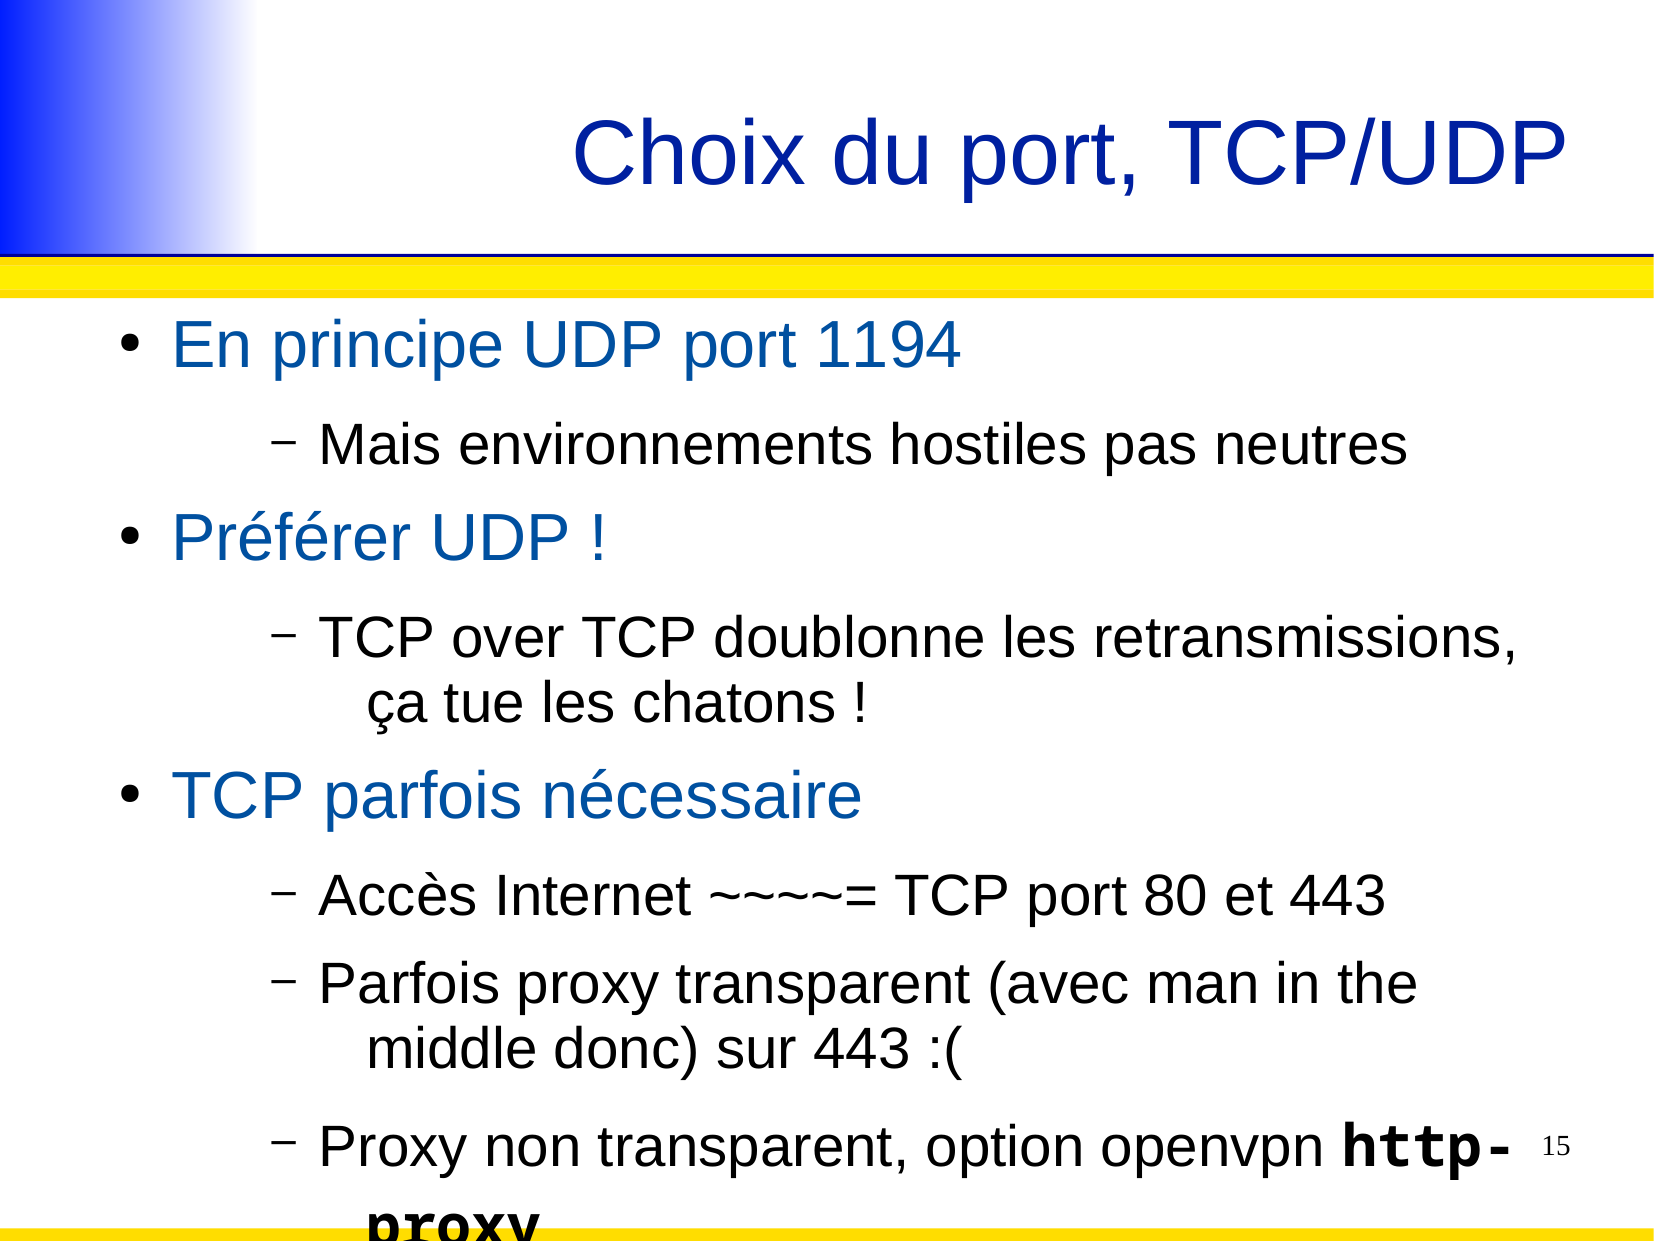

# Choix du port, TCP/UDP
En principe UDP port 1194
Mais environnements hostiles pas neutres
Préférer UDP !
TCP over TCP doublonne les retransmissions, ça tue les chatons !
TCP parfois nécessaire
Accès Internet ~~~~= TCP port 80 et 443
Parfois proxy transparent (avec man in the middle donc) sur 443 :(
Proxy non transparent, option openvpn http-proxy
15